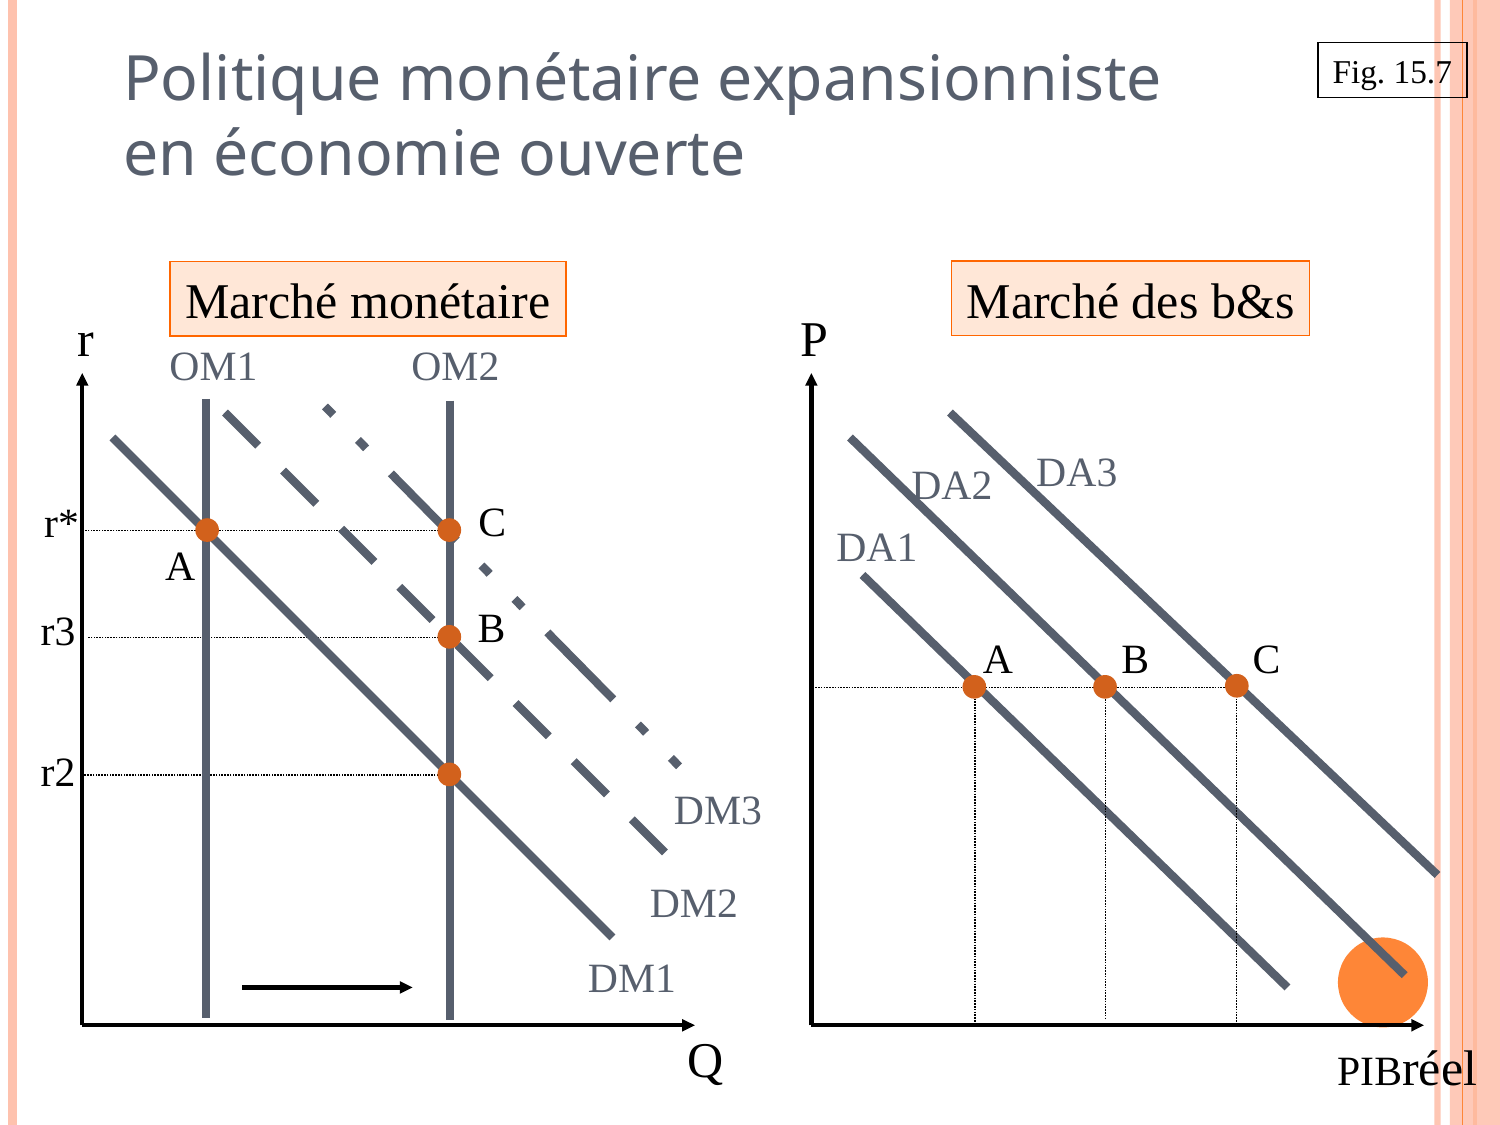

Politique monétaire expansionniste
en économie ouverte
Fig. 15.7
Marché des b&s
Marché monétaire
r
P
OM1
OM2
DA3
DA2
C
r*
DA1
A
B
r3
A
B
C
r2
DM3
DM2
DM1
Q
PIBréel